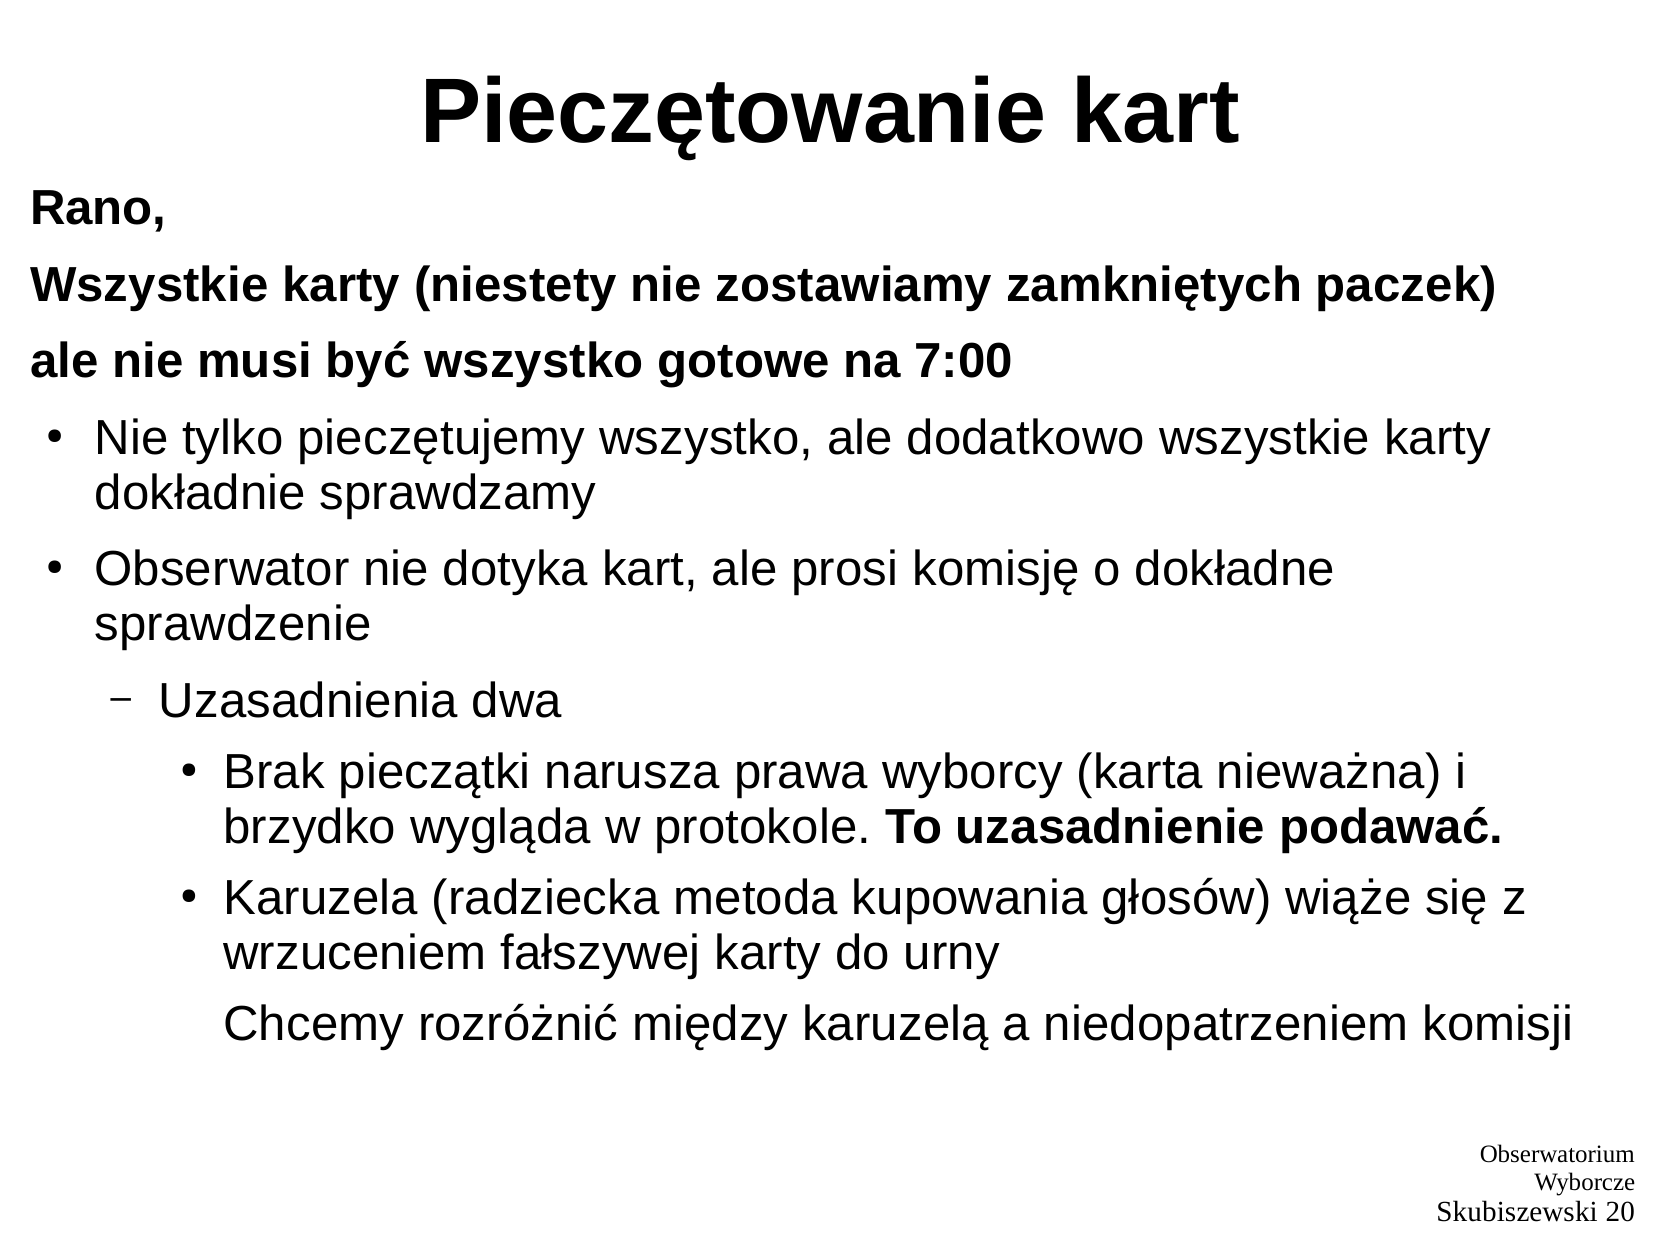

# Pieczętowanie kart
Rano,
Wszystkie karty (niestety nie zostawiamy zamkniętych paczek)
ale nie musi być wszystko gotowe na 7:00
Nie tylko pieczętujemy wszystko, ale dodatkowo wszystkie karty dokładnie sprawdzamy
Obserwator nie dotyka kart, ale prosi komisję o dokładne sprawdzenie
Uzasadnienia dwa
Brak pieczątki narusza prawa wyborcy (karta nieważna) i brzydko wygląda w protokole. To uzasadnienie podawać.
Karuzela (radziecka metoda kupowania głosów) wiąże się z wrzuceniem fałszywej karty do urny
Chcemy rozróżnić między karuzelą a niedopatrzeniem komisji
20